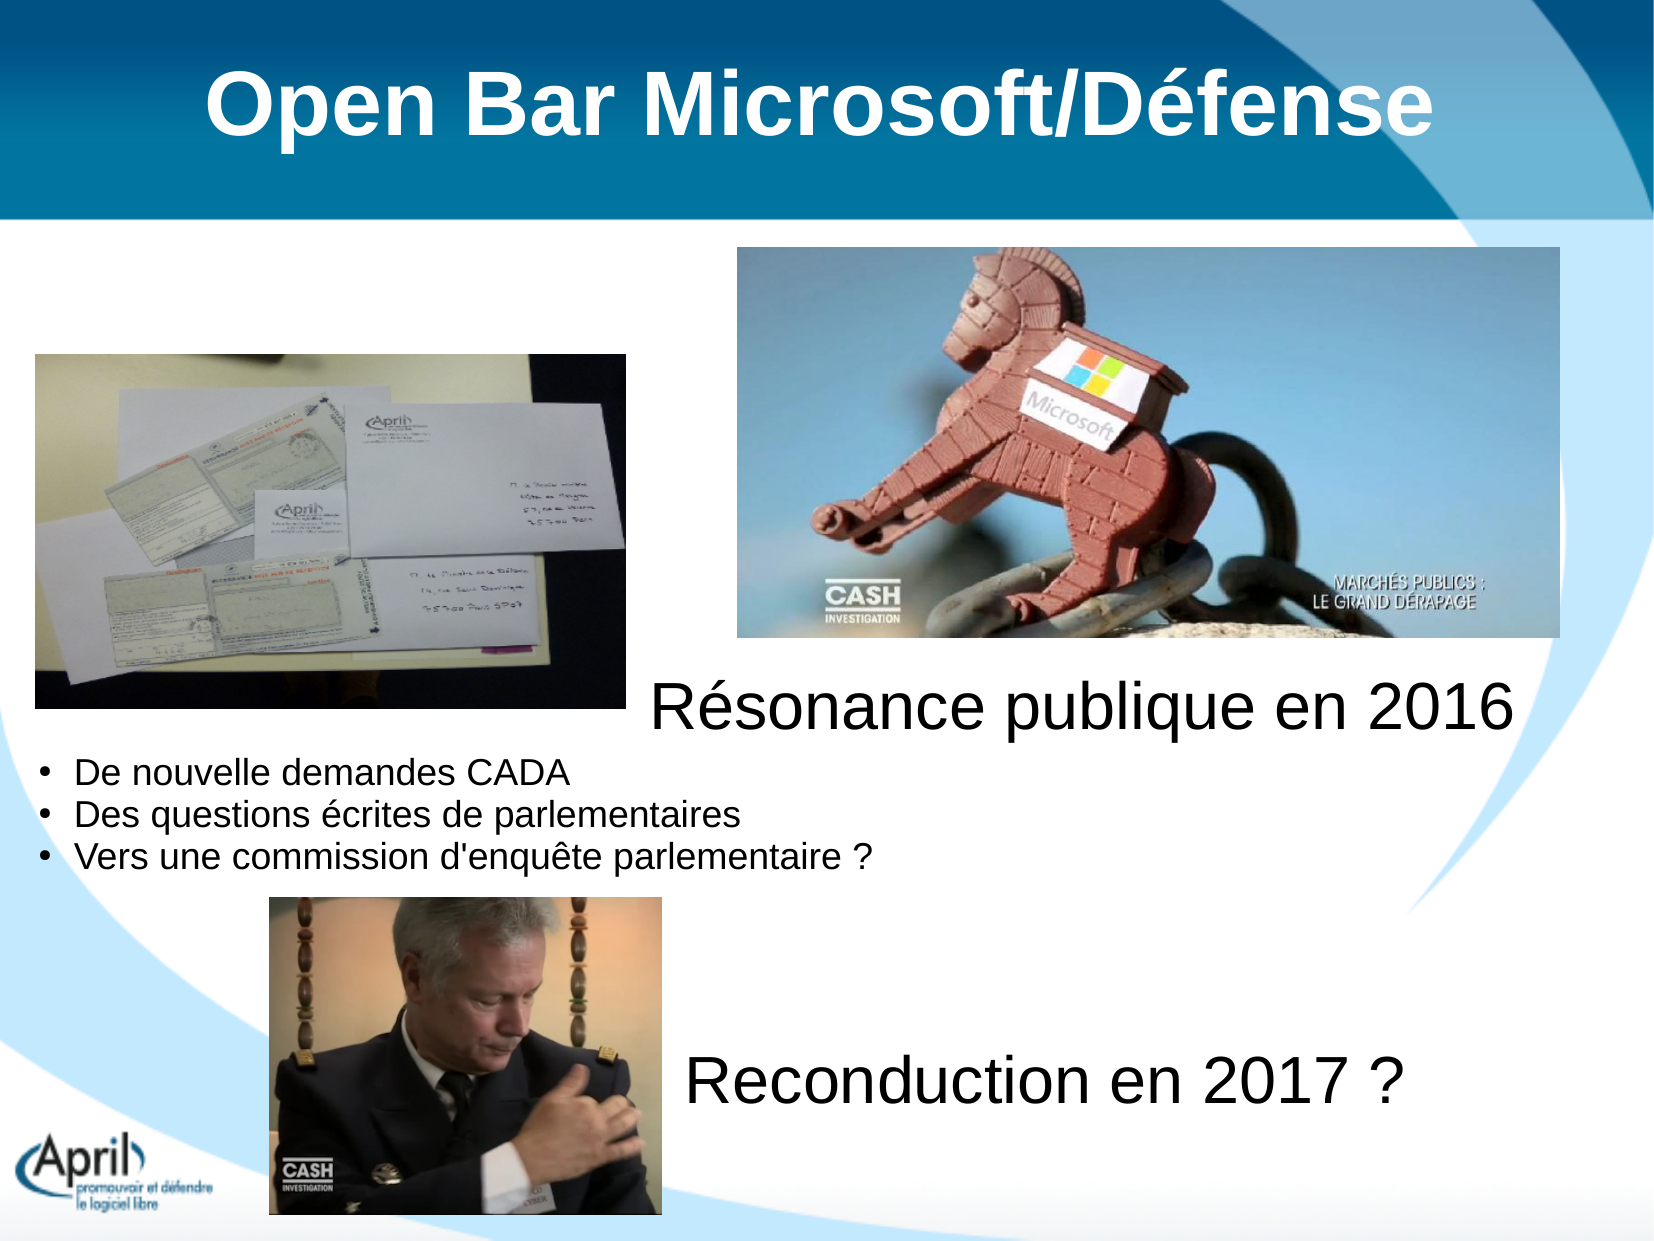

# Open Bar Microsoft/Défense
					Résonance publique en 2016
				Reconduction en 2017 ?
De nouvelle demandes CADA
Des questions écrites de parlementaires
Vers une commission d'enquête parlementaire ?